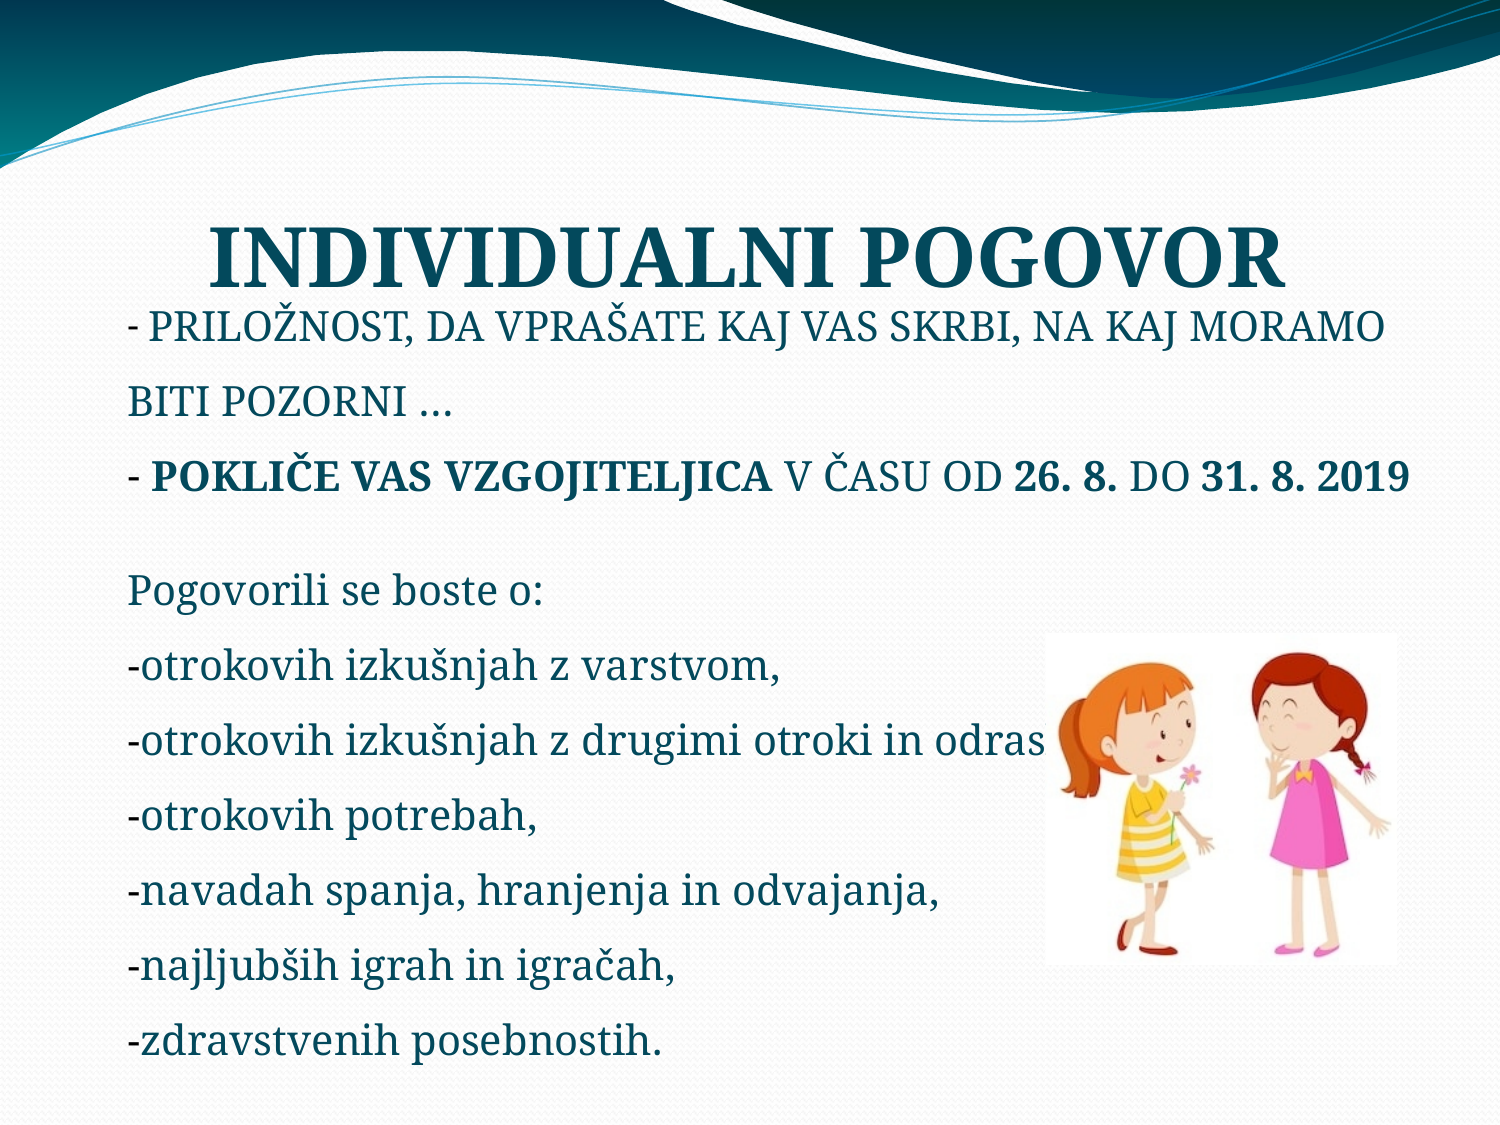

# INDIVIDUALNI POGOVOR
 PRILOŽNOST, DA VPRAŠATE KAJ VAS SKRBI, NA KAJ MORAMO BITI POZORNI …
 POKLIČE VAS VZGOJITELJICA V ČASU OD 26. 8. DO 31. 8. 2019
Pogovorili se boste o:
otrokovih izkušnjah z varstvom,
otrokovih izkušnjah z drugimi otroki in odraslimi,
otrokovih potrebah,
navadah spanja, hranjenja in odvajanja,
najljubših igrah in igračah,
zdravstvenih posebnostih.